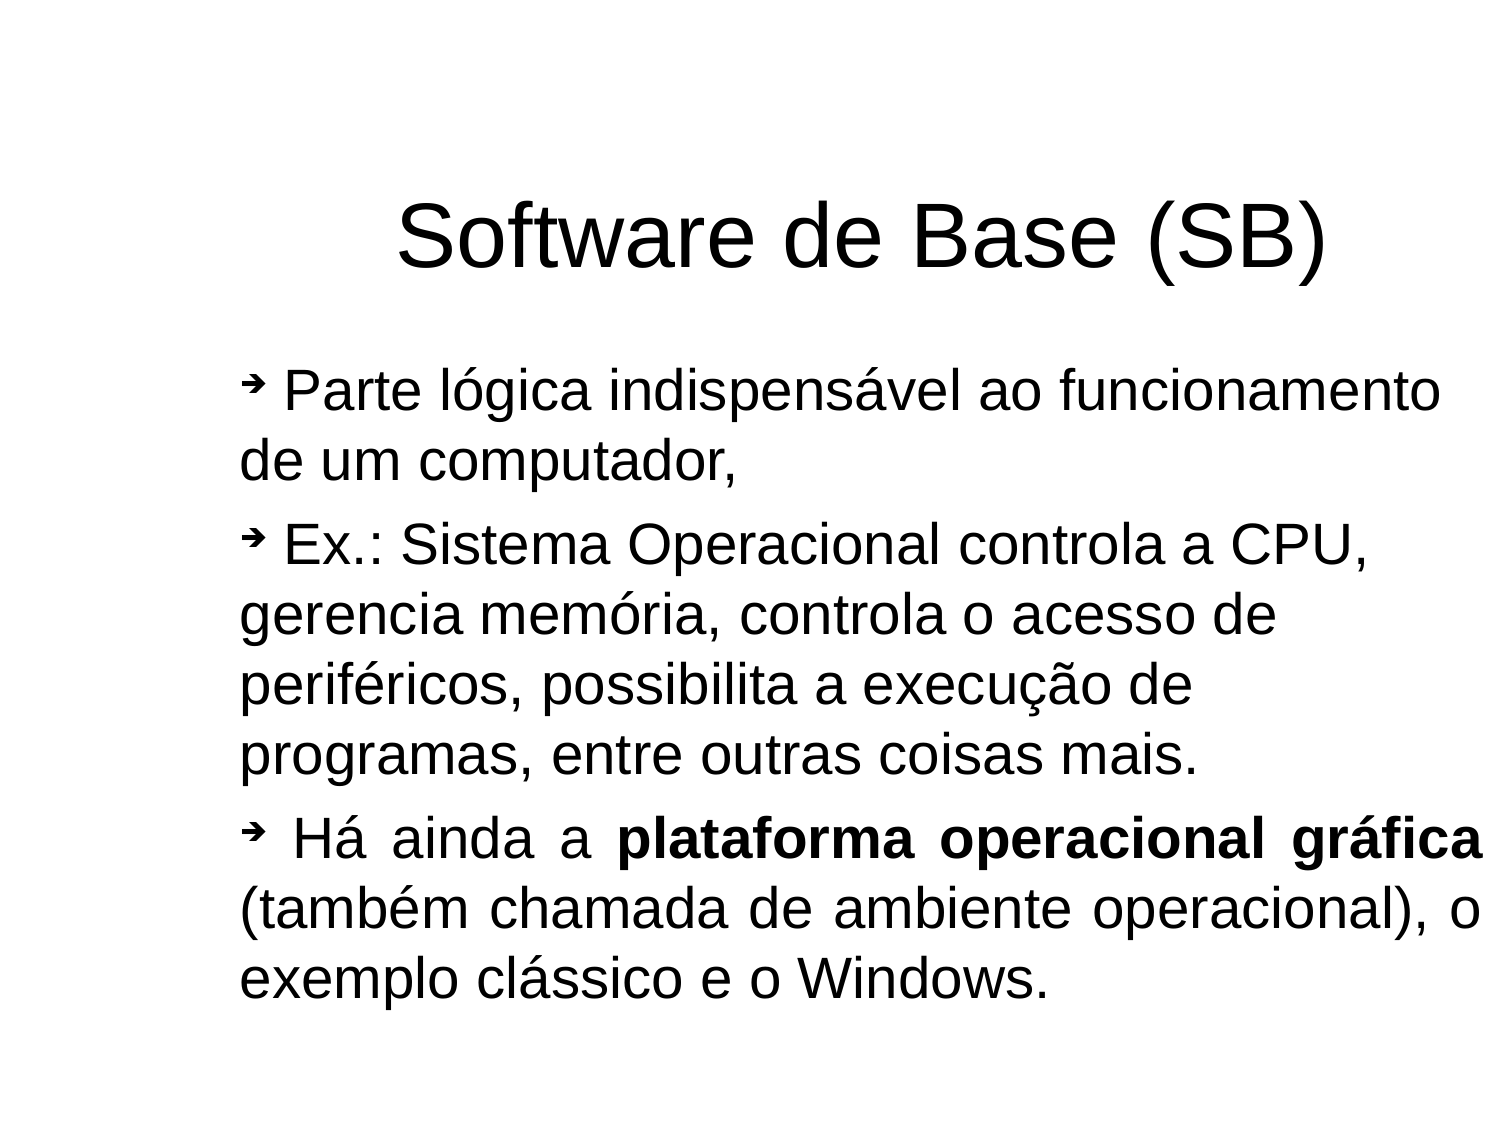

# Software de Base (SB)
 Parte lógica indispensável ao funcionamento de um computador,
 Ex.: Sistema Operacional controla a CPU, gerencia memória, controla o acesso de periféricos, possibilita a execução de programas, entre outras coisas mais.
 Há ainda a plataforma operacional gráfica (também chamada de ambiente operacional), o exemplo clássico e o Windows.